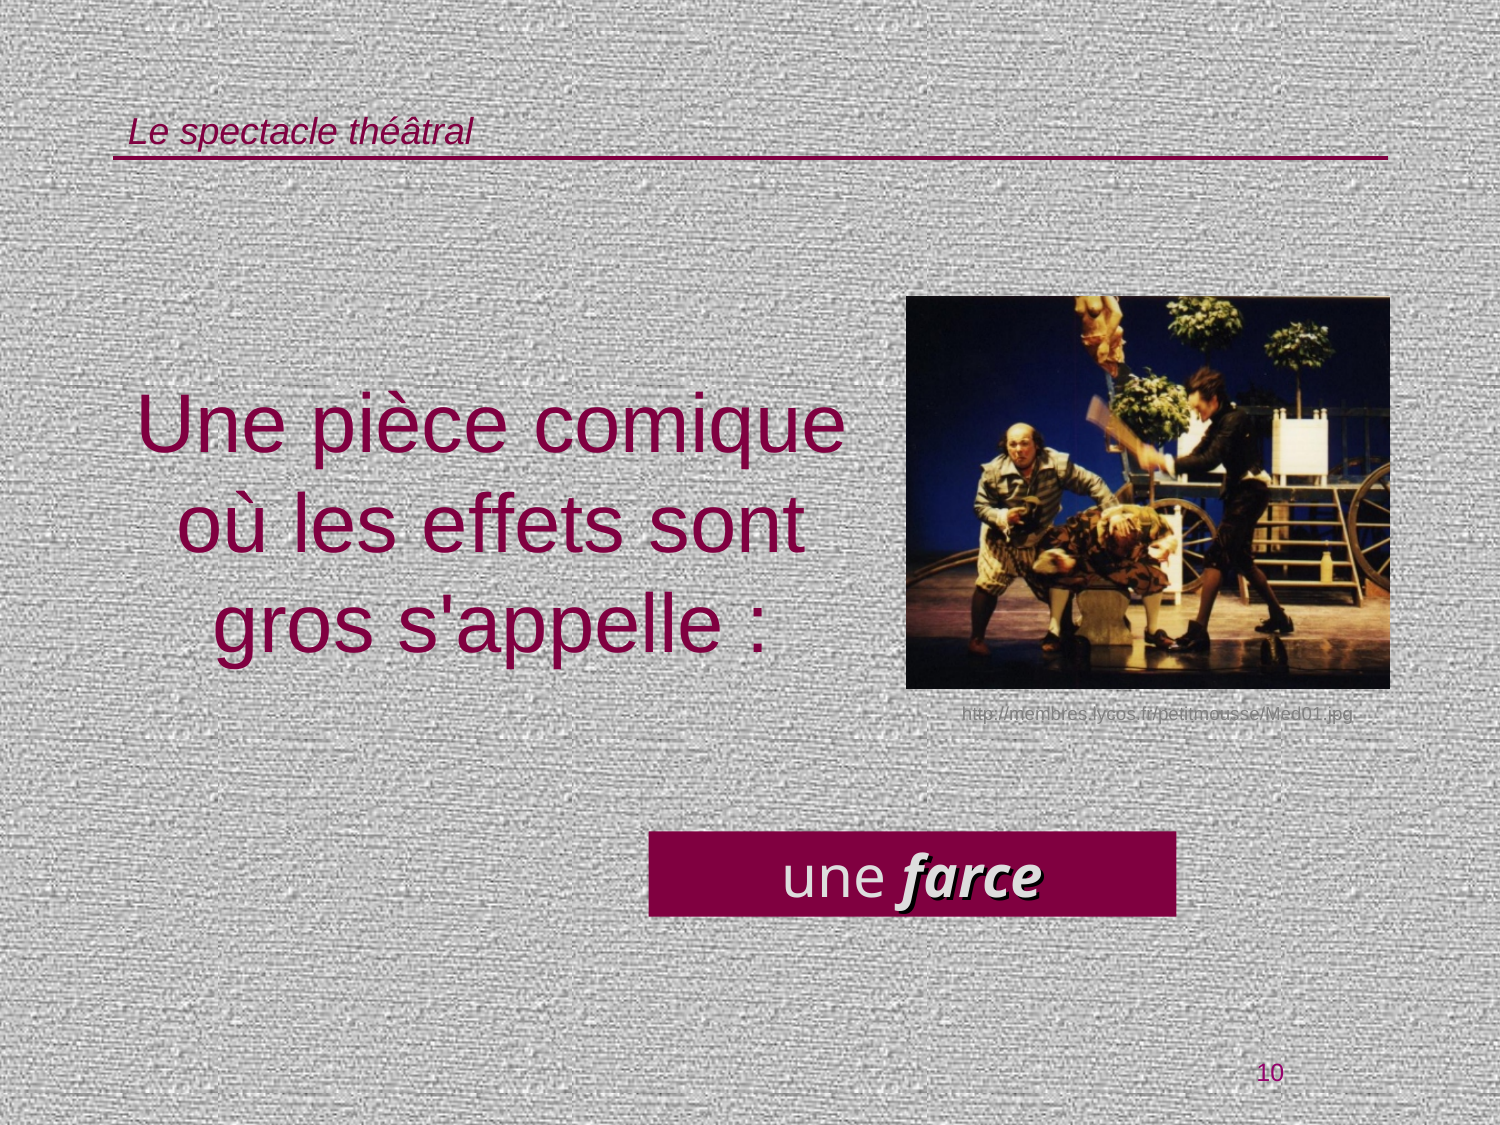

http://membres.lycos.fr/petitmousse/Med01.jpg
Une pièce comique où les effets sont gros s'appelle :
une farce
10